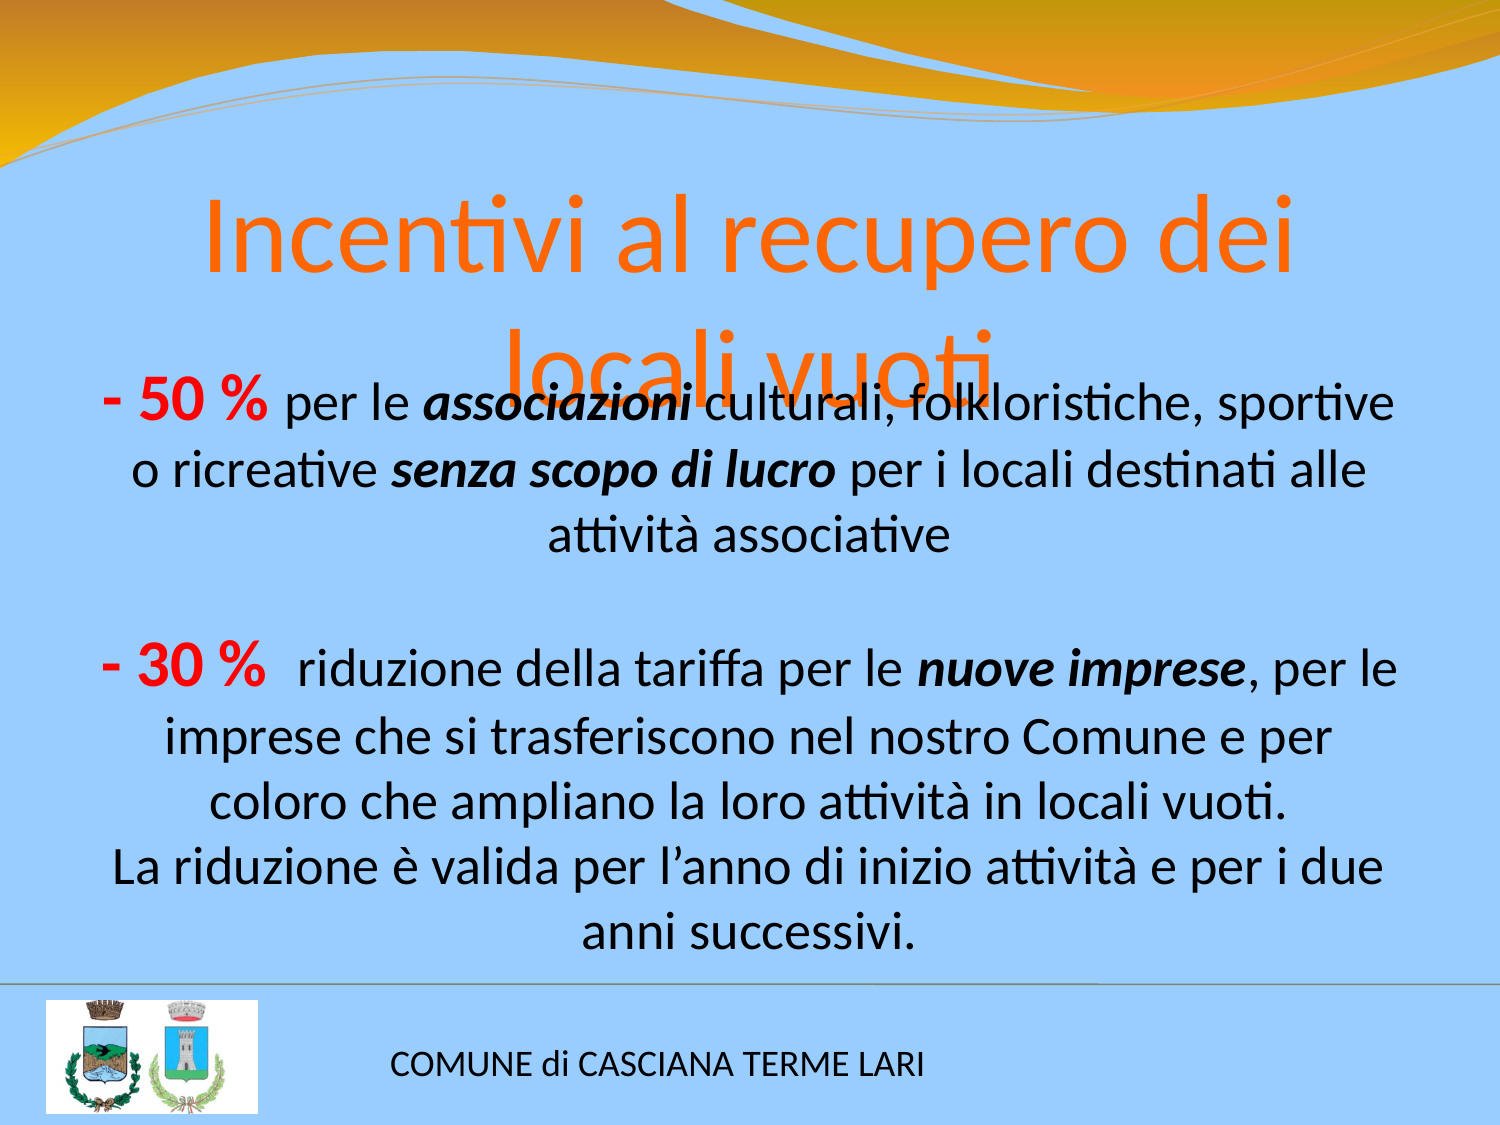

# Incentivi al recupero dei locali vuoti
- 50 % per le associazioni culturali, folkloristiche, sportive o ricreative senza scopo di lucro per i locali destinati alle attività associative
- 30 % riduzione della tariffa per le nuove imprese, per le imprese che si trasferiscono nel nostro Comune e per coloro che ampliano la loro attività in locali vuoti.
La riduzione è valida per l’anno di inizio attività e per i due anni successivi.
COMUNE di CASCIANA TERME LARI